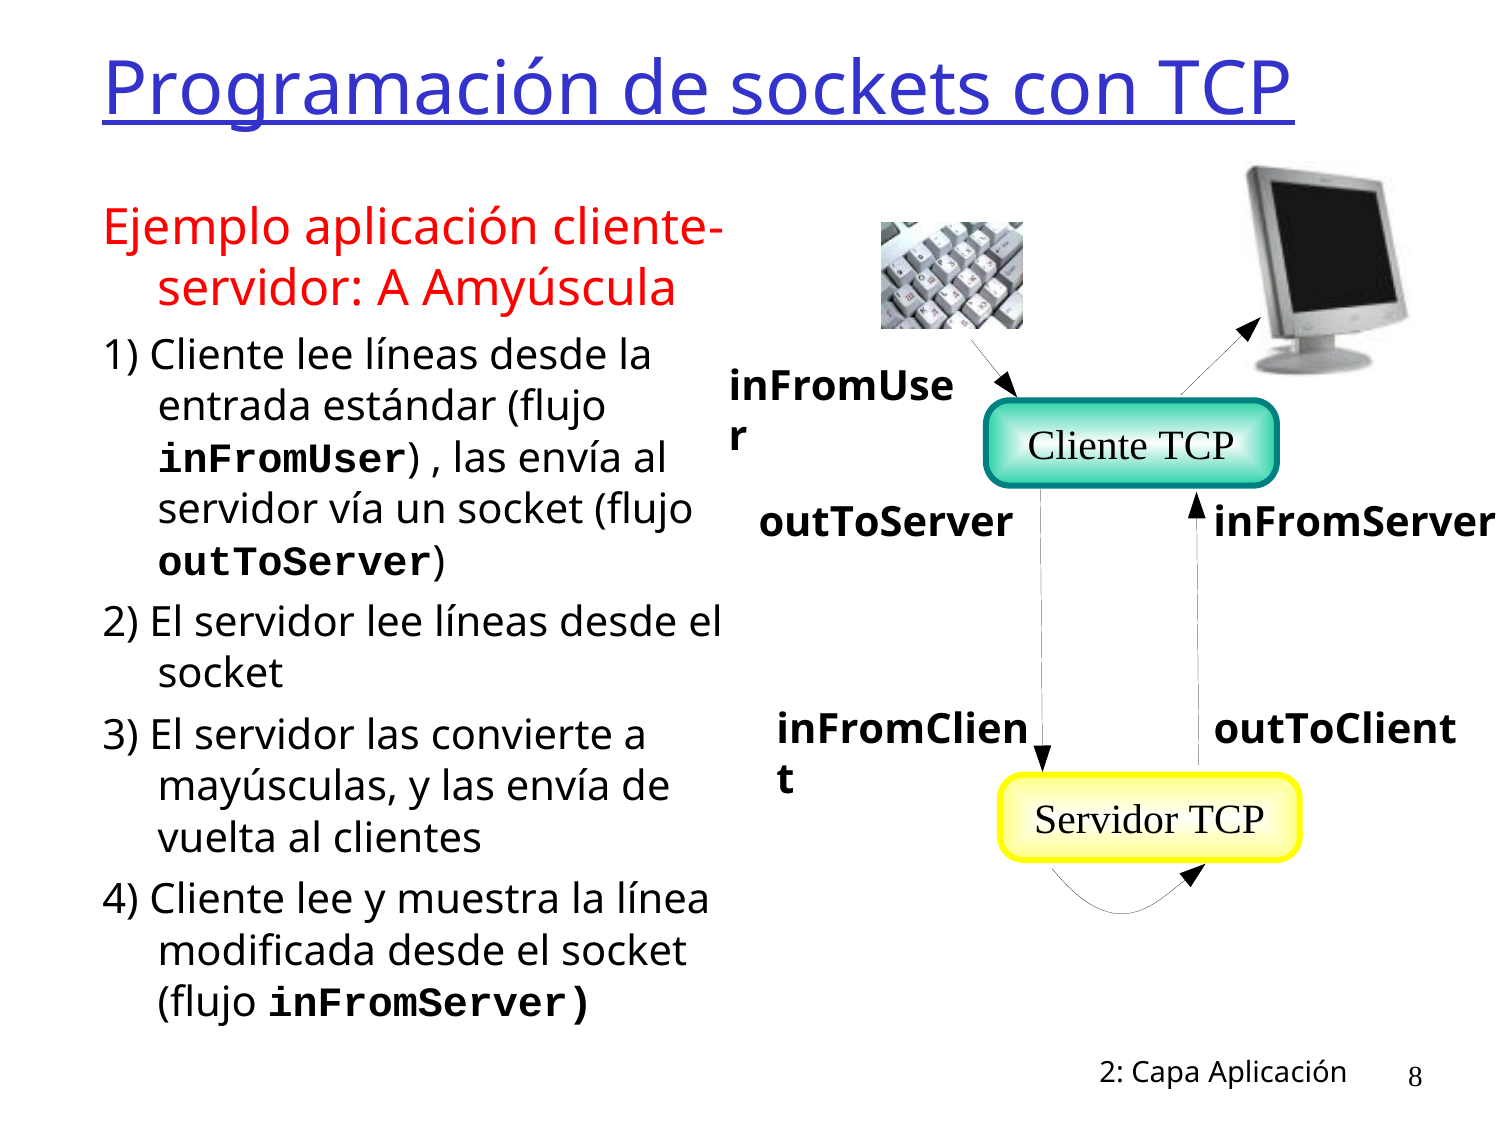

# Programación de sockets con TCP
Ejemplo aplicación cliente-servidor: A Amyúscula
1) Cliente lee líneas desde la entrada estándar (flujo inFromUser) , las envía al servidor vía un socket (flujo outToServer)‏
2) El servidor lee líneas desde el socket
3) El servidor las convierte a mayúsculas, y las envía de vuelta al clientes
4) Cliente lee y muestra la línea modificada desde el socket (flujo inFromServer)‏
inFromUser
Cliente TCP
outToServer
inFromServer
inFromClient
outToClient
Servidor TCP